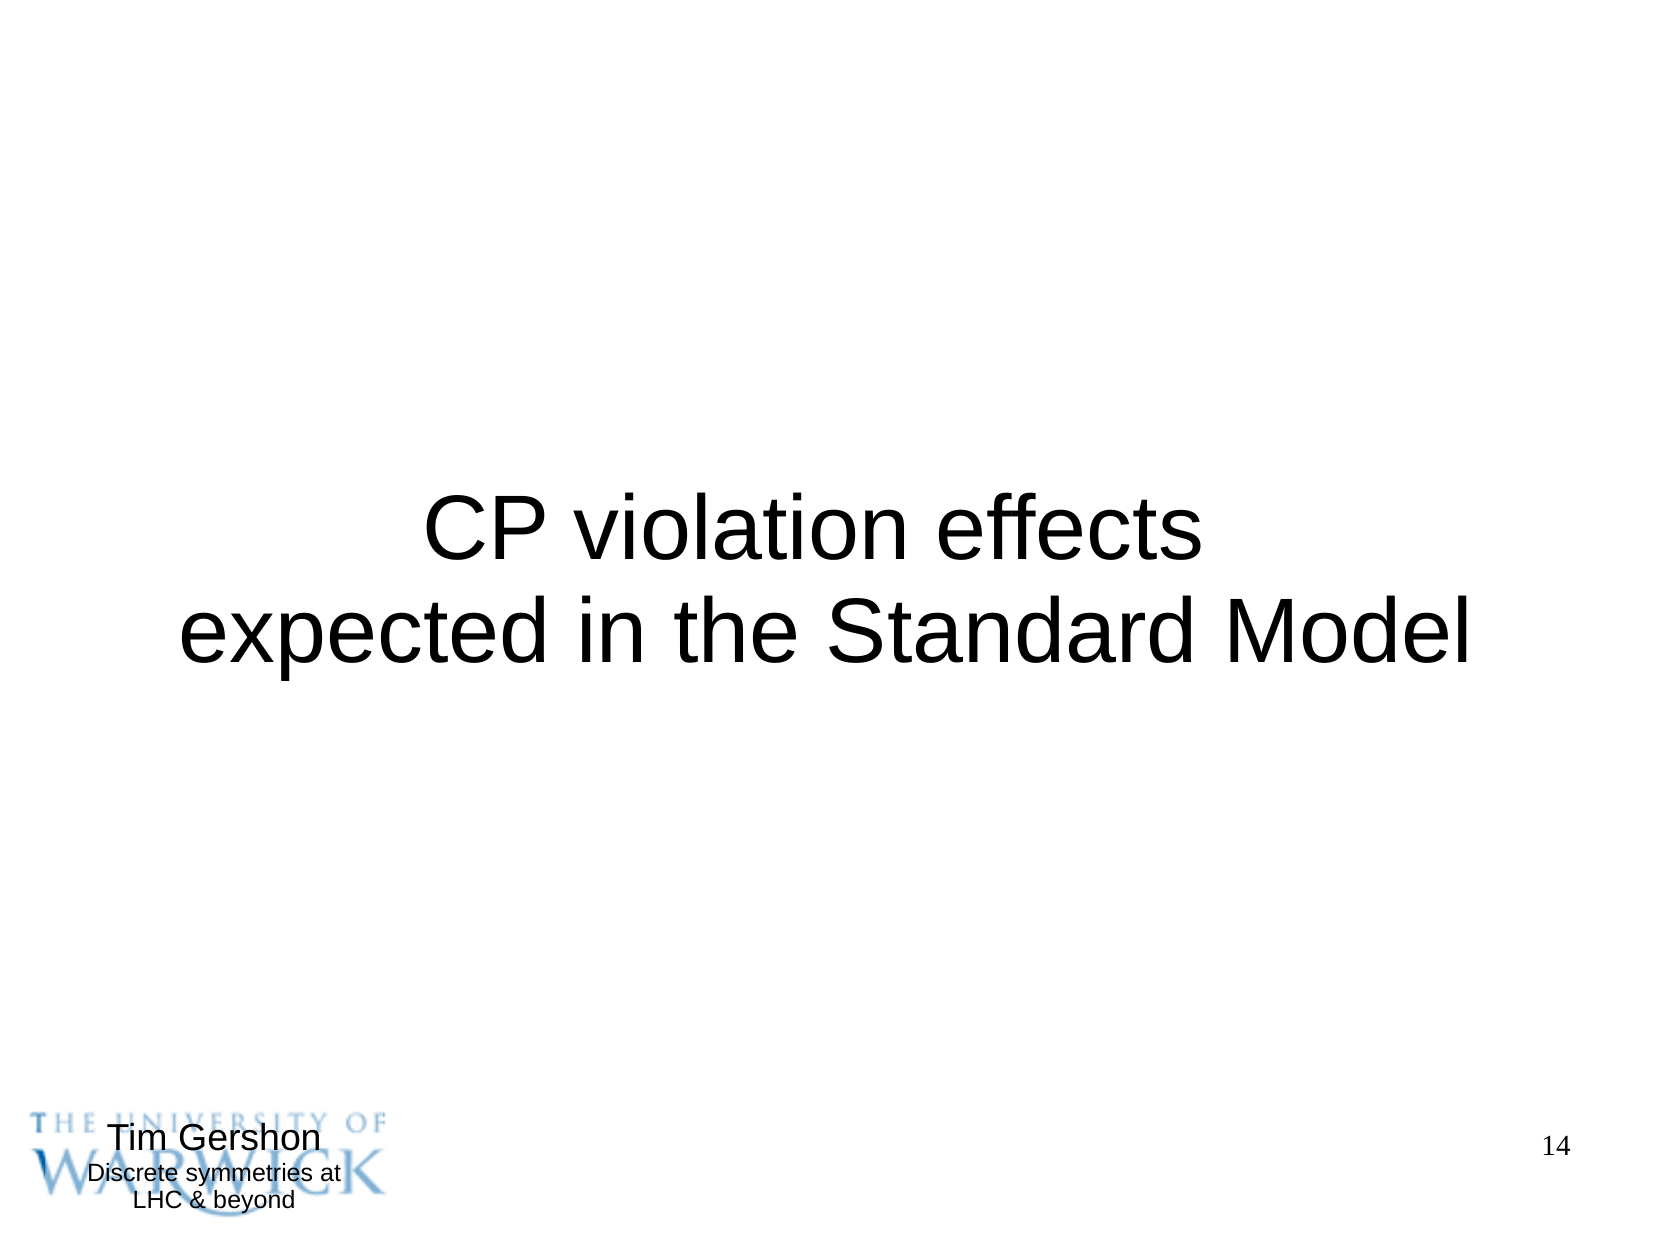

# CP violation effects
expected in the Standard Model
Tim Gershon
Discrete symmetries at LHC & beyond
14